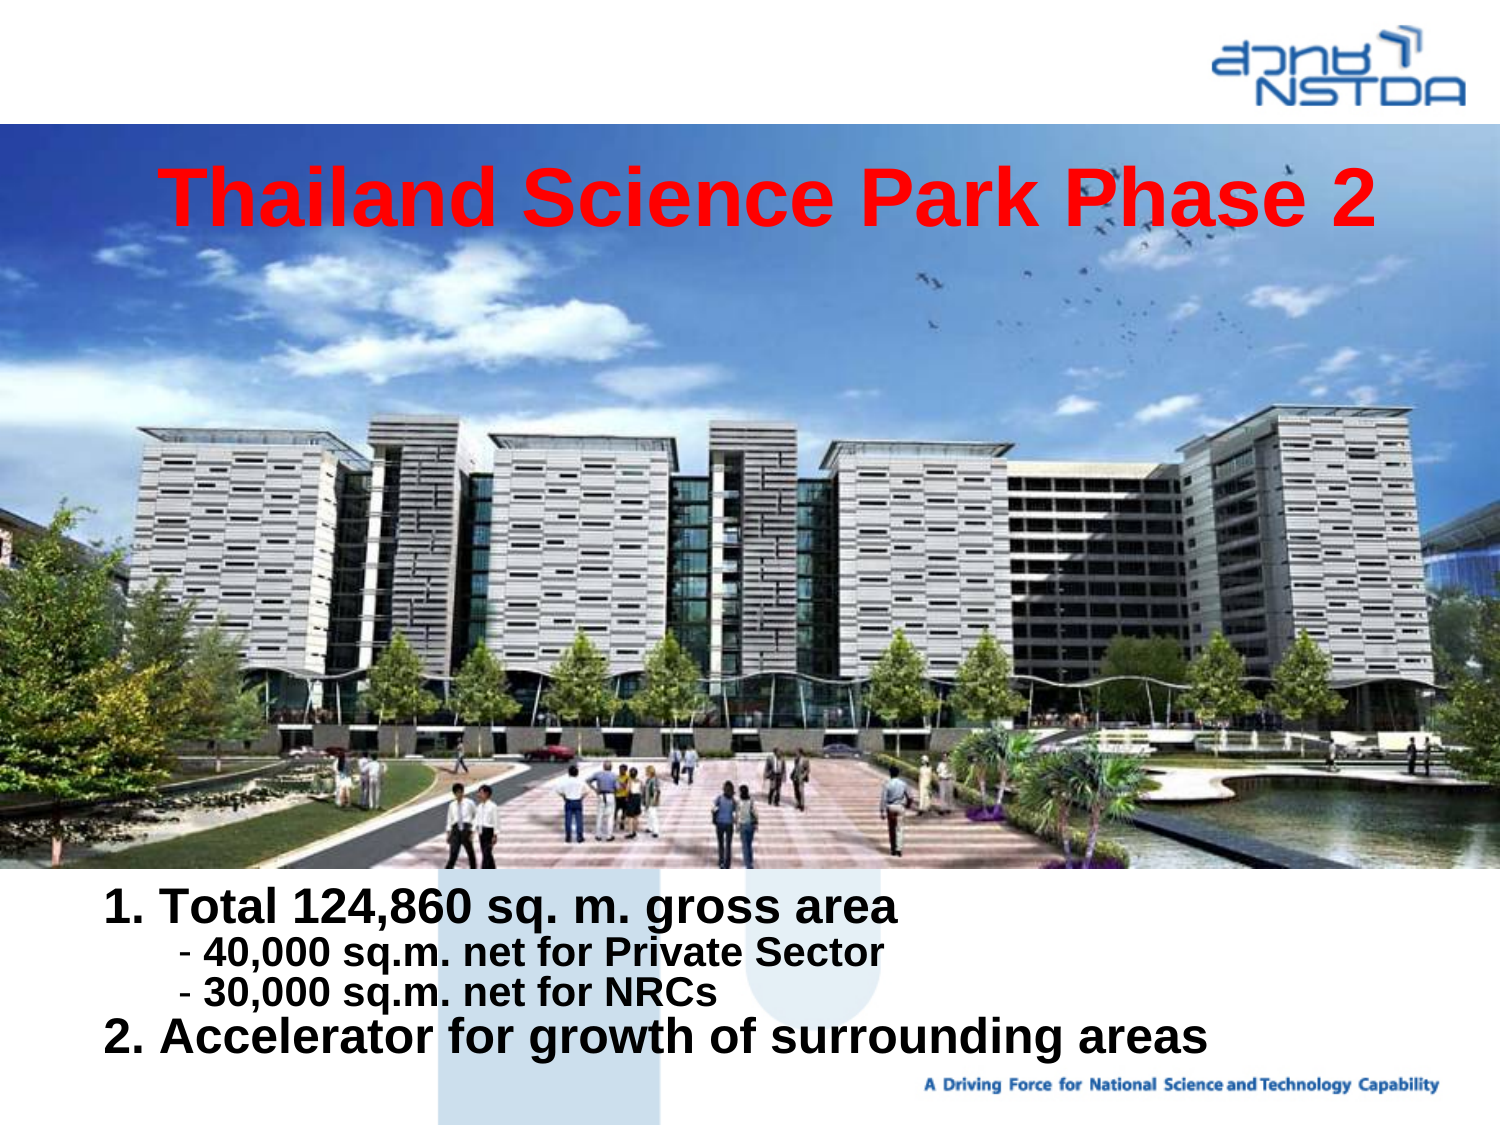

1. Total 124,860 sq. m. gross area
 40,000 sq.m. net for Private Sector
 30,000 sq.m. net for NRCs
2. Accelerator for growth of surrounding areas
Thailand Science Park Phase 2
Thailand Science Park Phase II